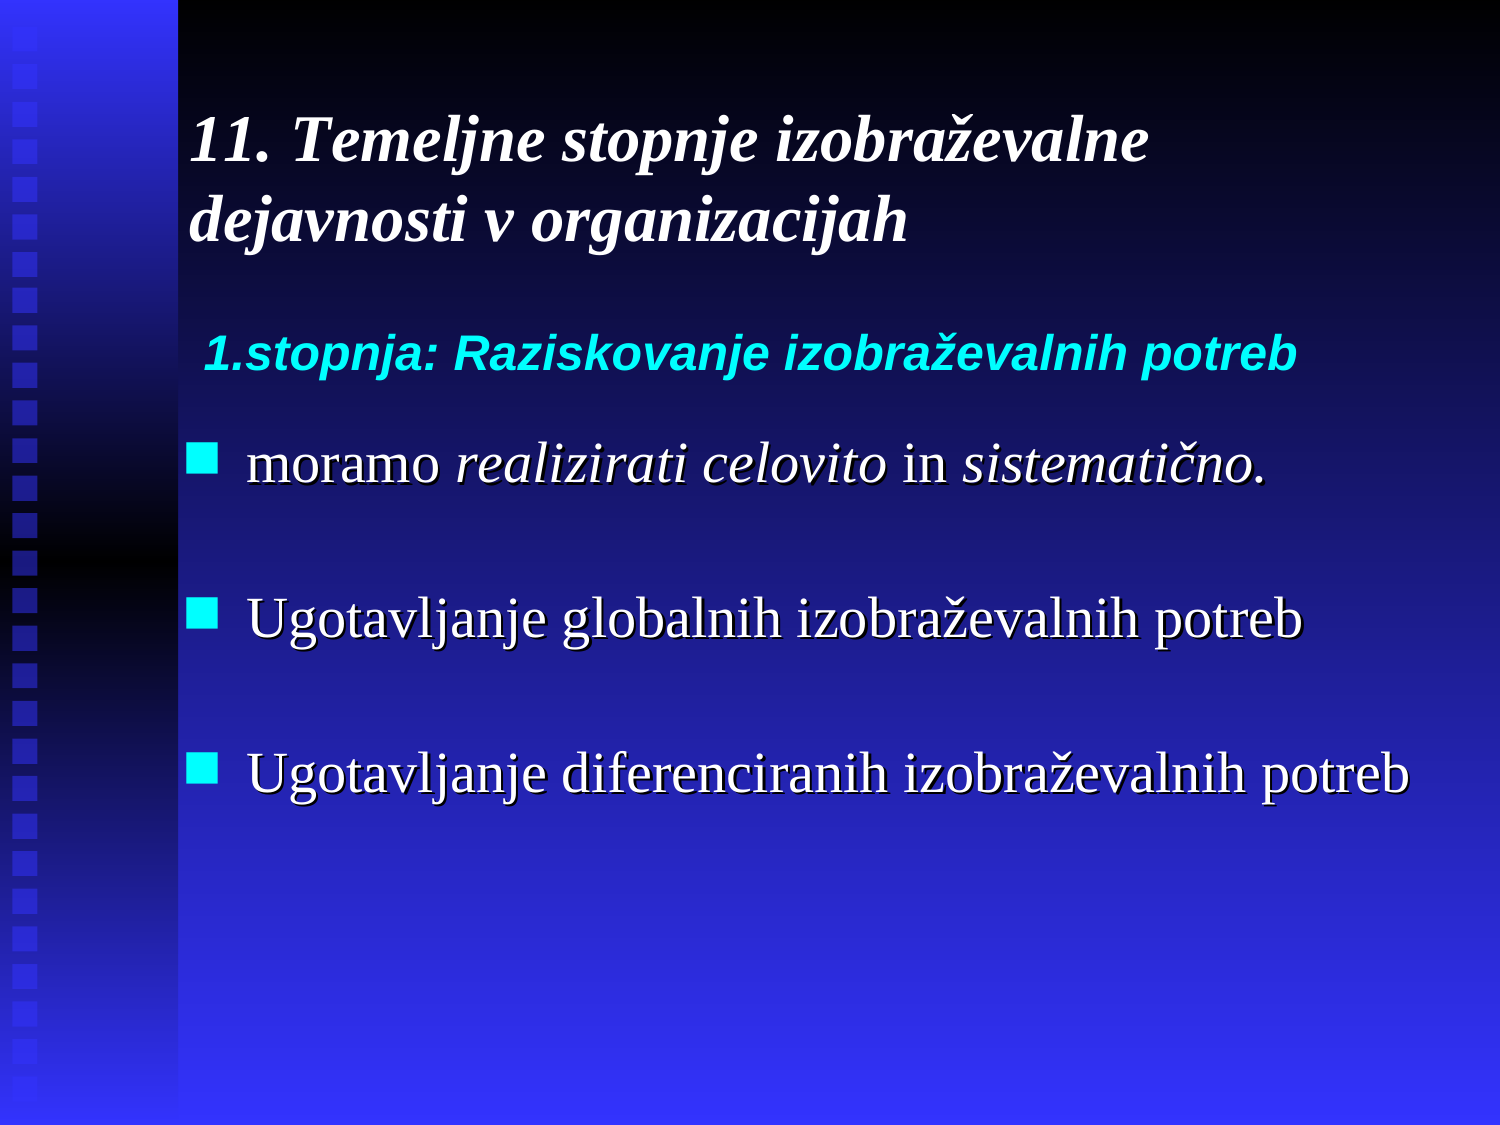

# 11. Temeljne stopnje izobraževalne dejavnosti v organizacijah
 1.stopnja: Raziskovanje izobraževalnih potreb
moramo realizirati celovito in sistematično.
Ugotavljanje globalnih izobraževalnih potreb
Ugotavljanje diferenciranih izobraževalnih potreb